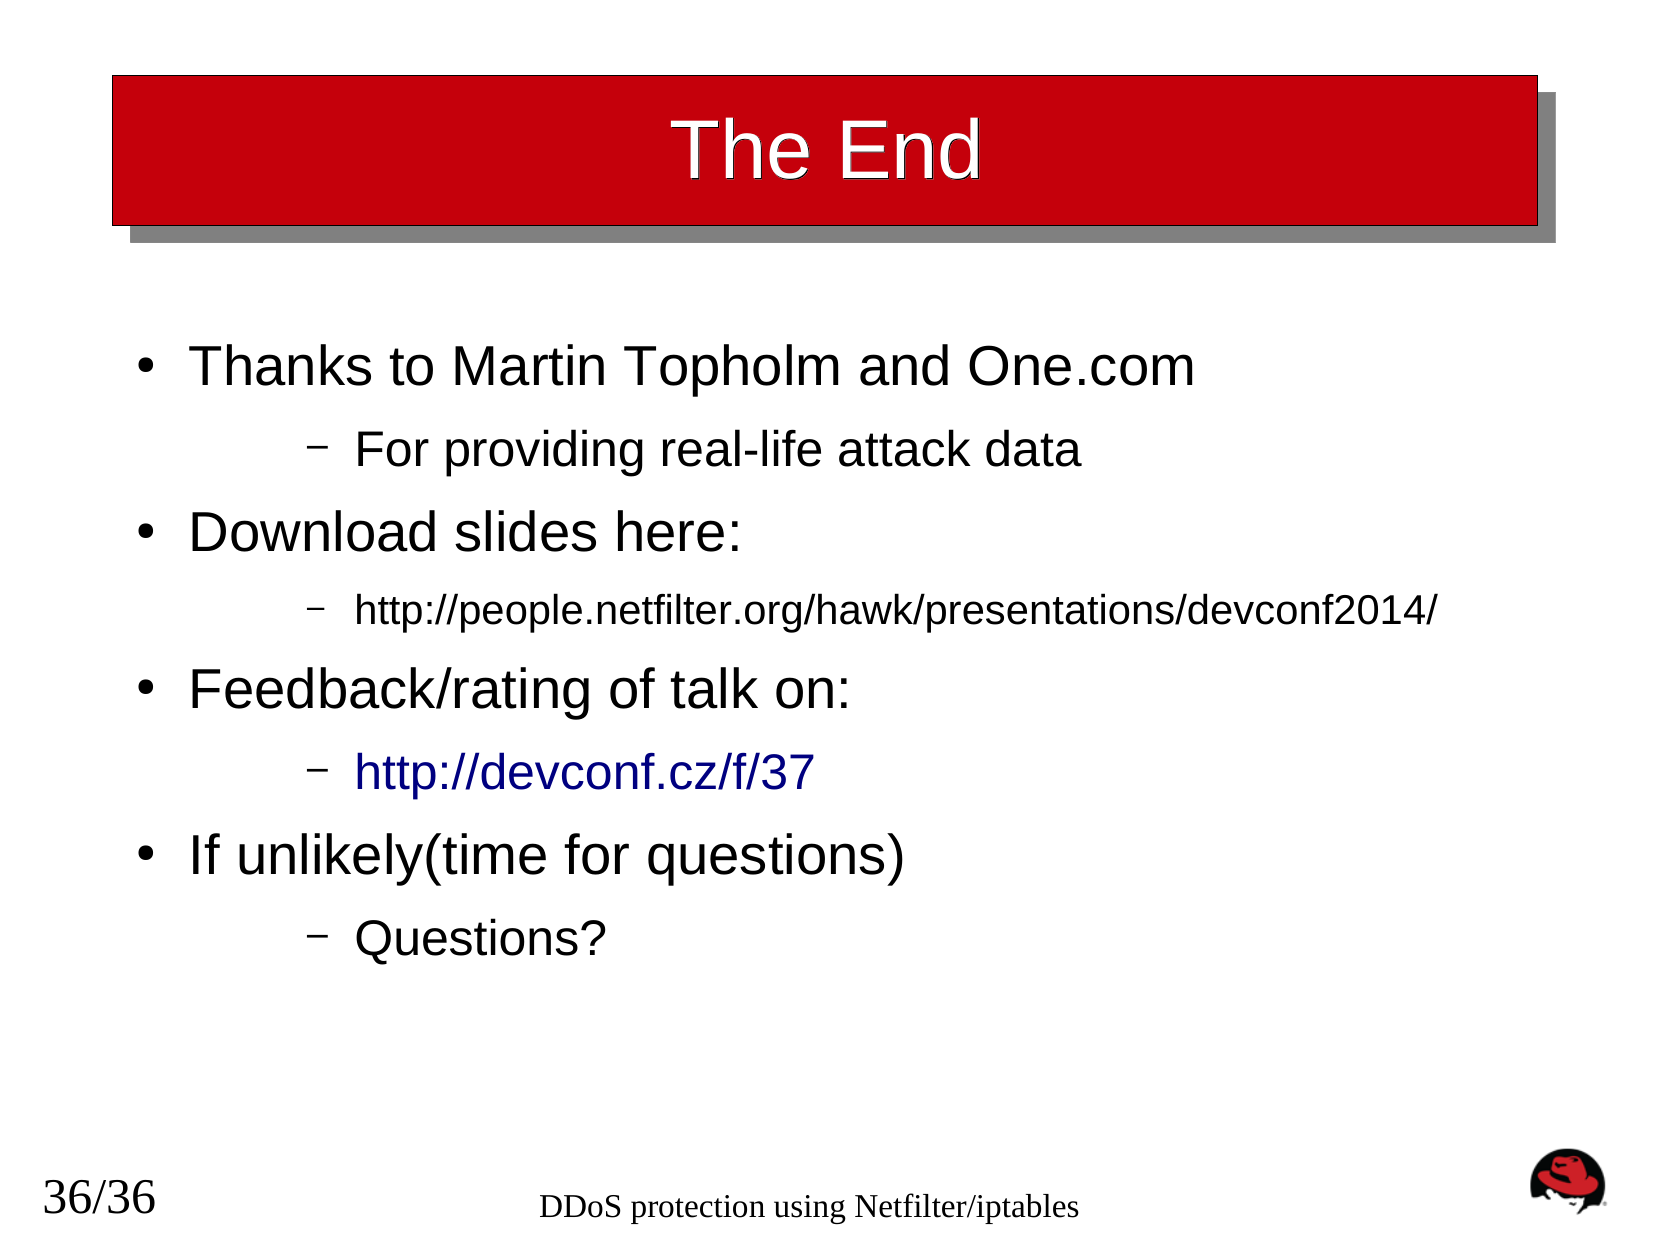

# The End
Thanks to Martin Topholm and One.com
For providing real-life attack data
Download slides here:
http://people.netfilter.org/hawk/presentations/devconf2014/
Feedback/rating of talk on:
http://devconf.cz/f/37
If unlikely(time for questions)
Questions?